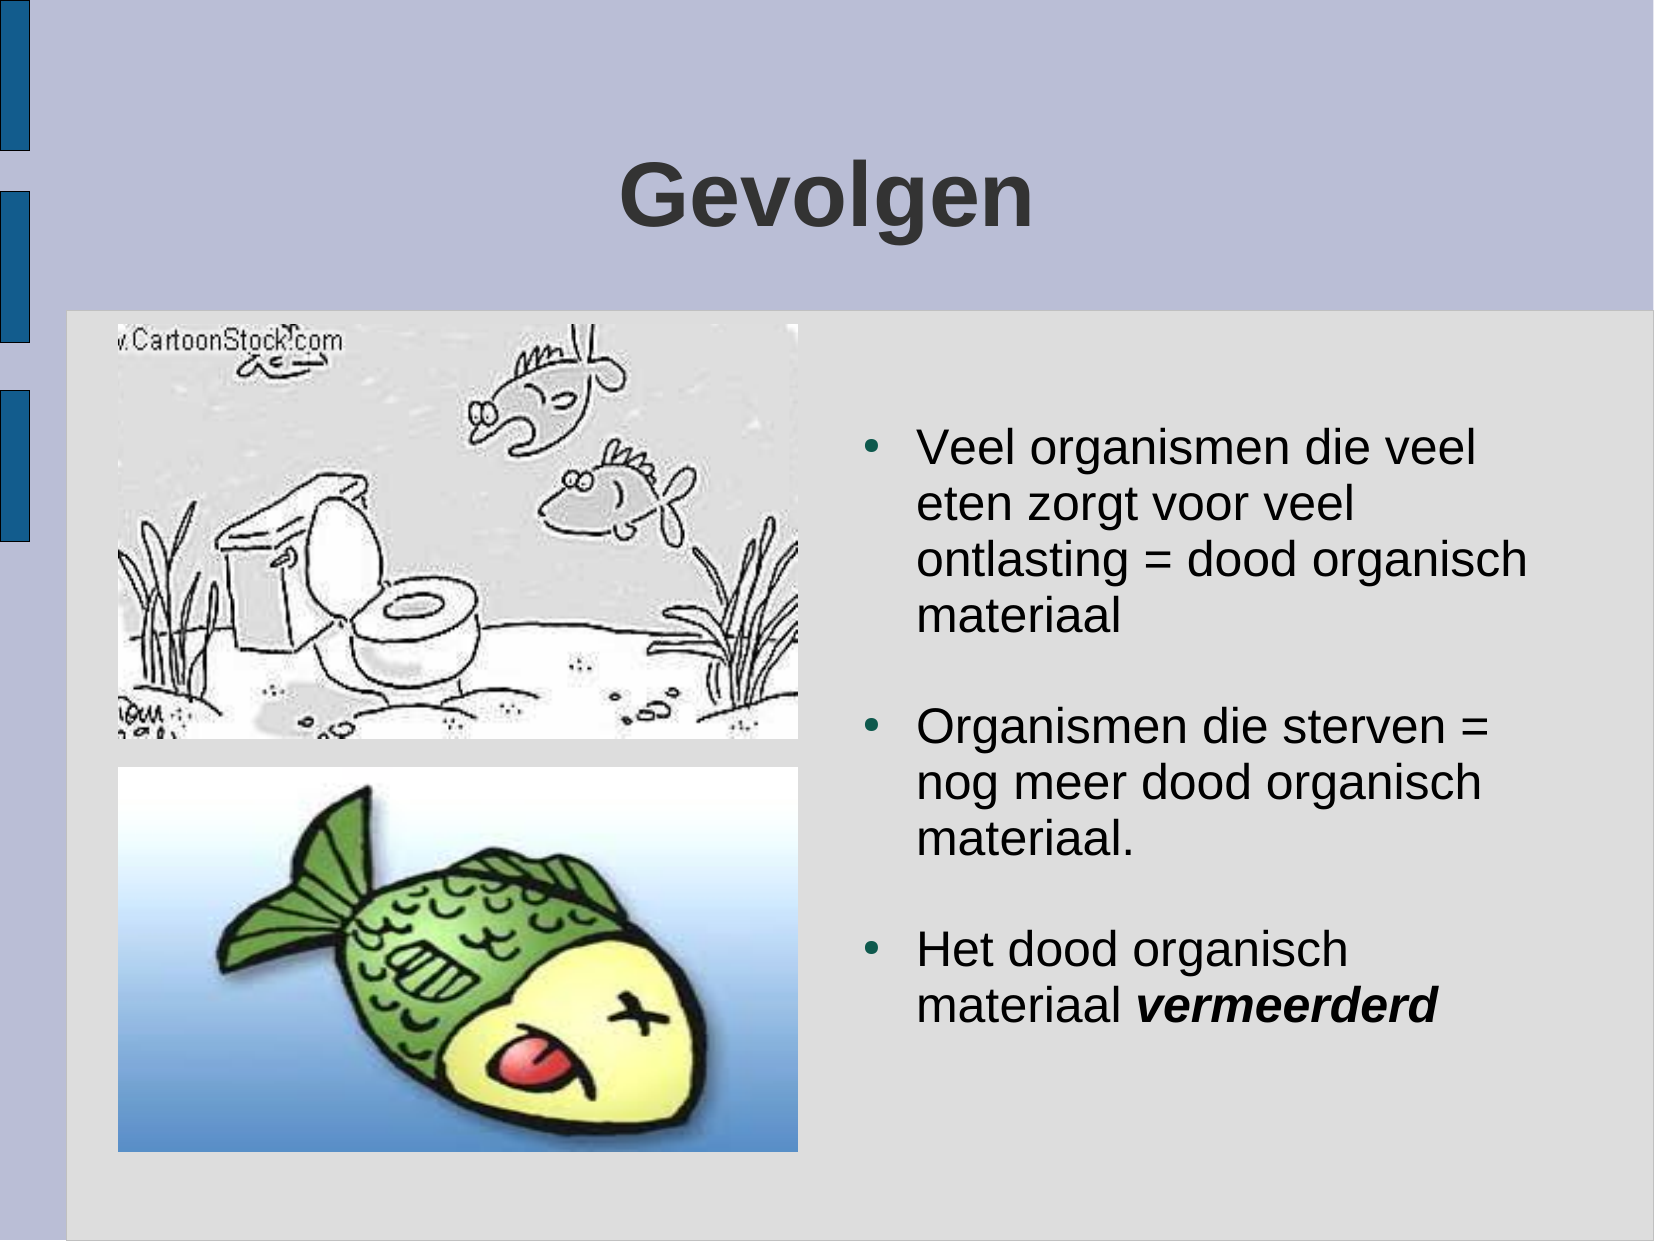

# Gevolgen
Veel organismen die veel eten zorgt voor veel ontlasting = dood organisch materiaal
Organismen die sterven = nog meer dood organisch materiaal.
Het dood organisch materiaal vermeerderd